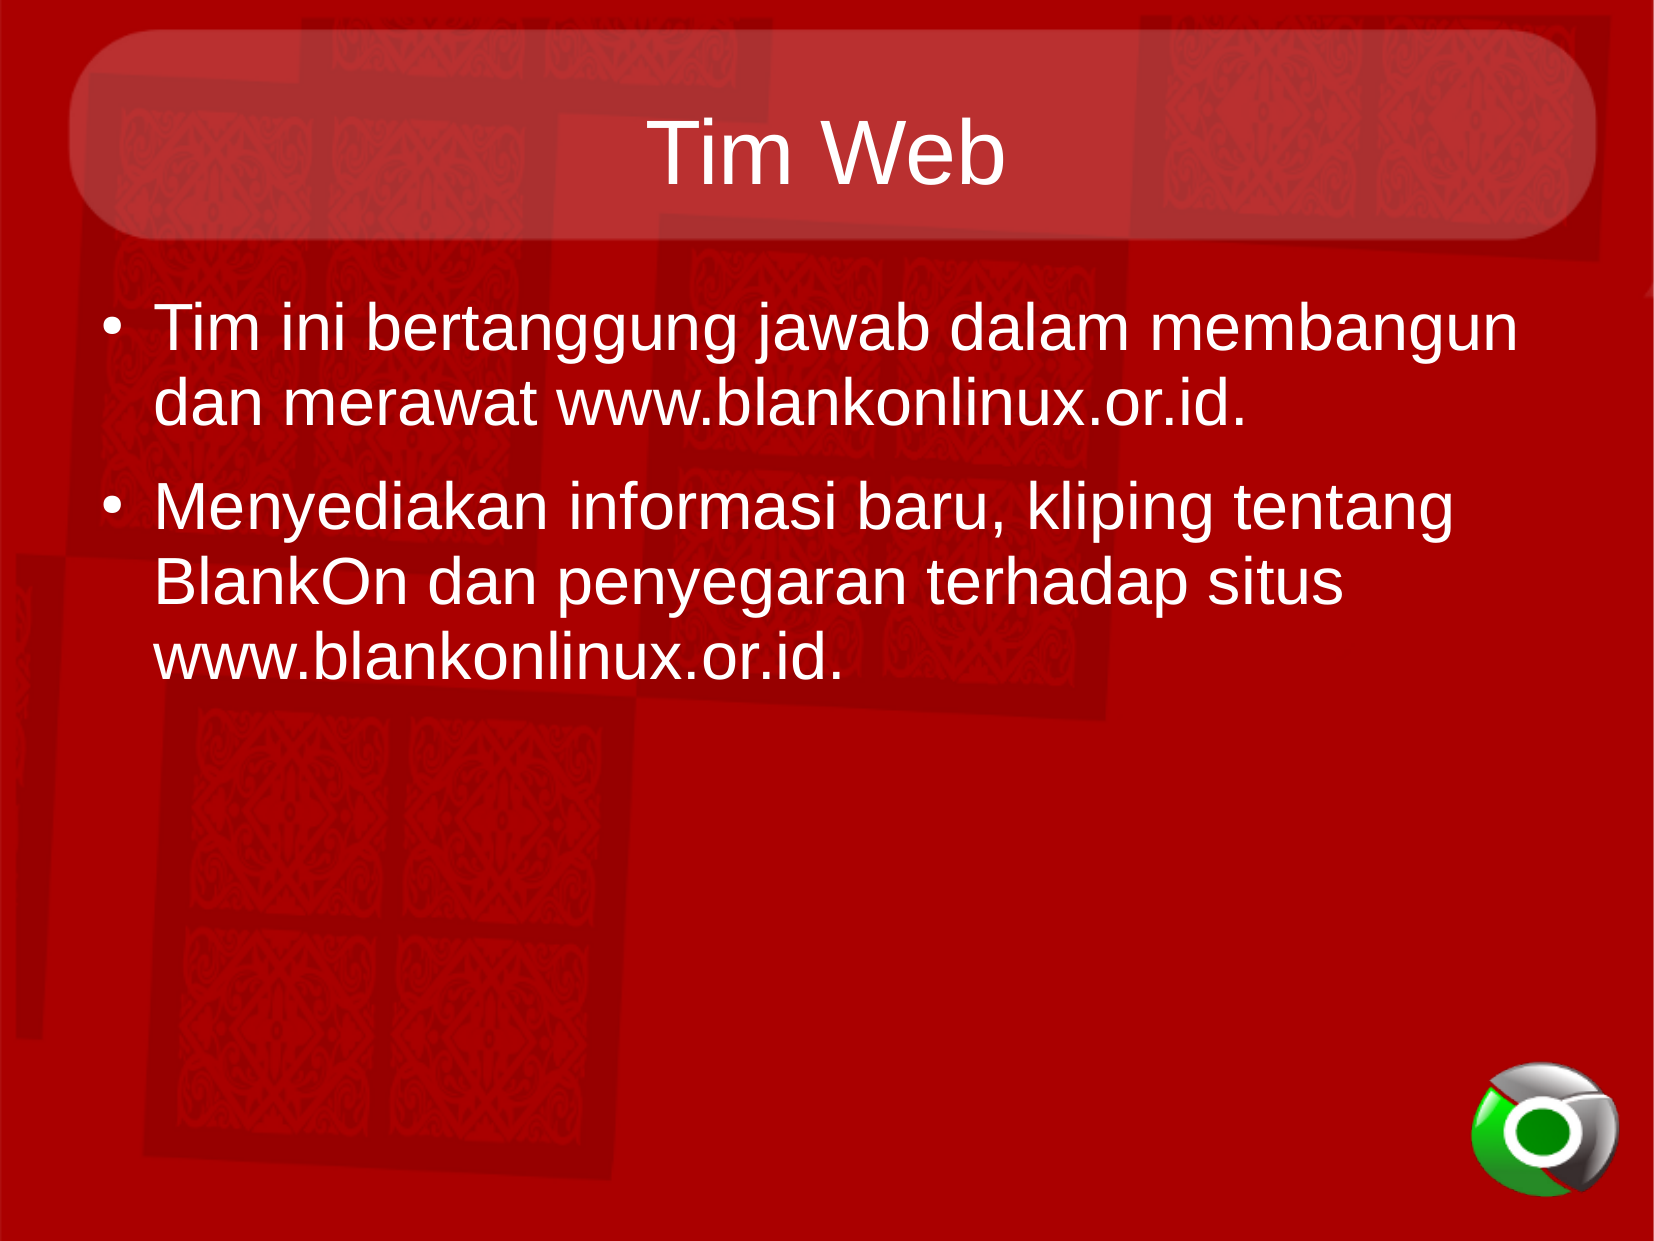

# Tim Web
Tim ini bertanggung jawab dalam membangun dan merawat www.blankonlinux.or.id.
Menyediakan informasi baru, kliping tentang BlankOn dan penyegaran terhadap situs www.blankonlinux.or.id.